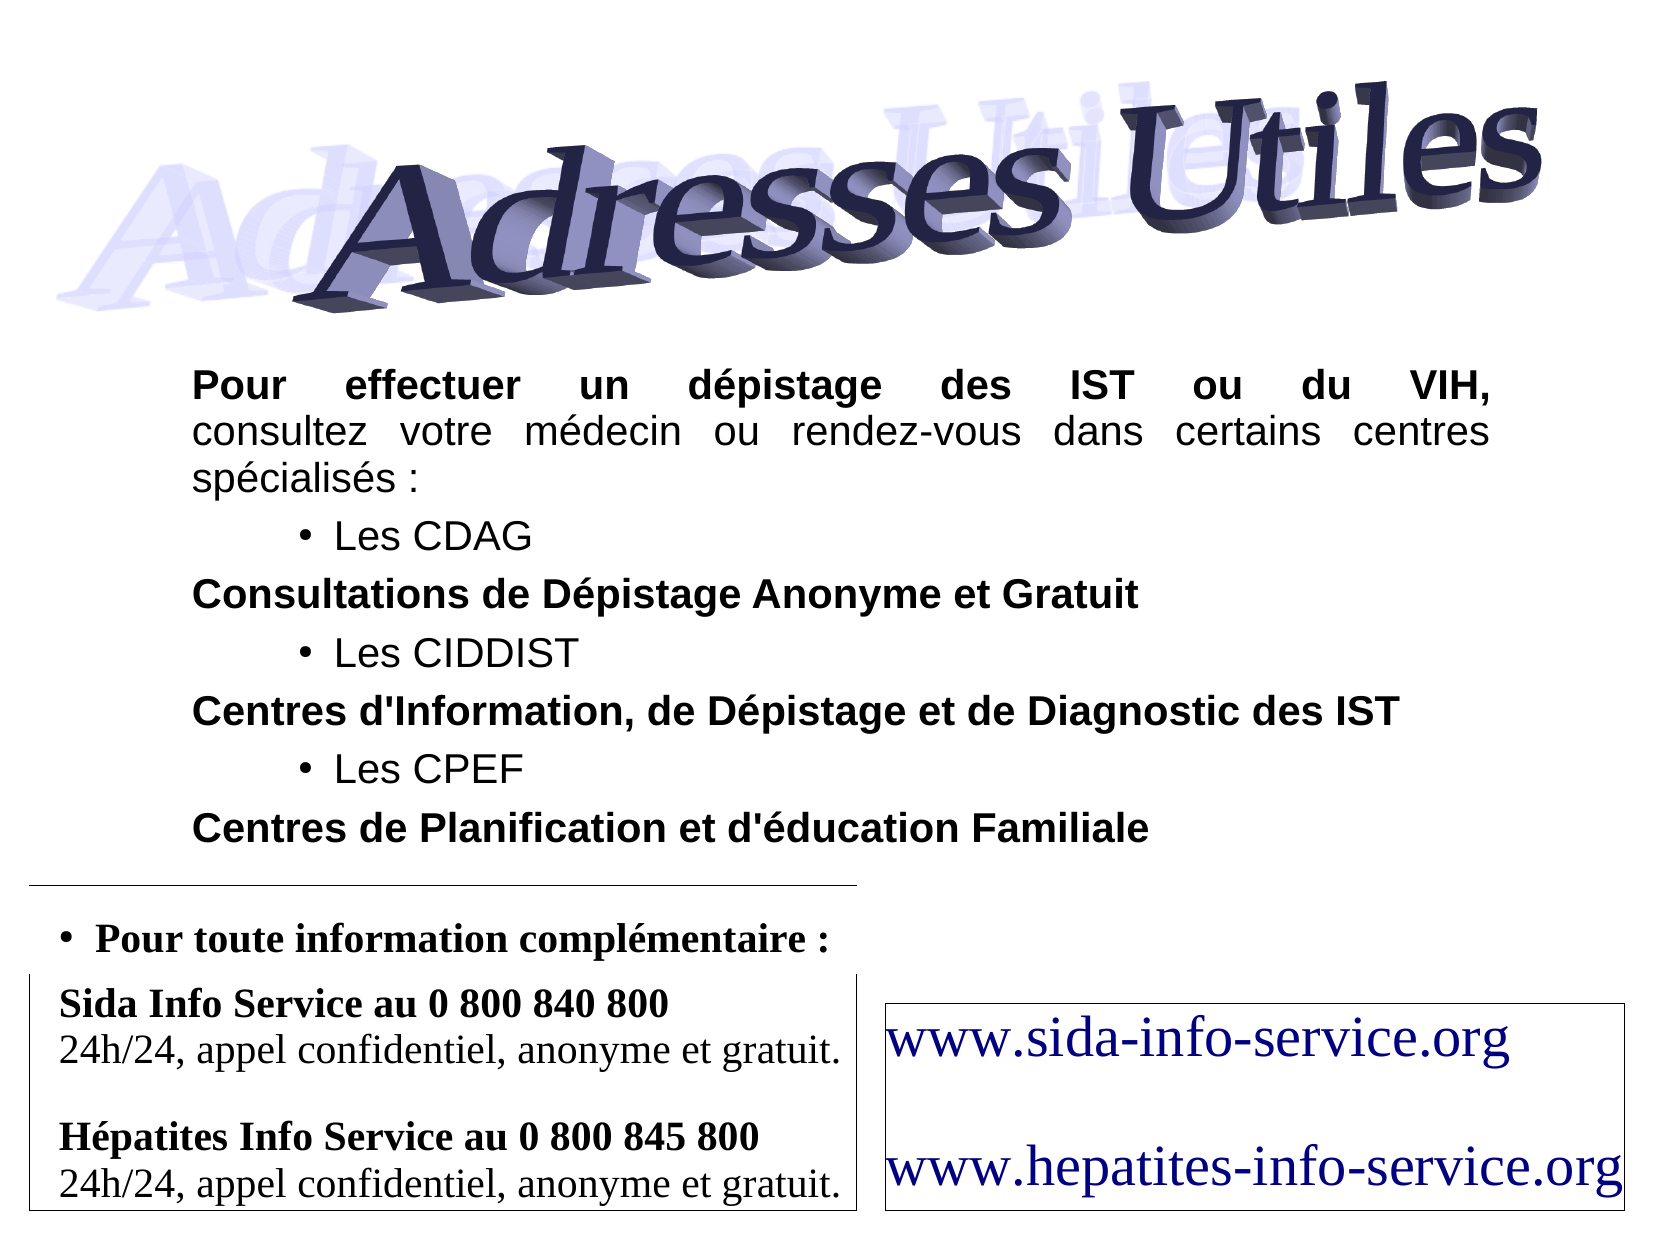

Adresses Utiles
Pour effectuer un dépistage des IST ou du VIH,
consultez votre médecin ou rendez-vous dans certains centres spécialisés :
Les CDAG
Consultations de Dépistage Anonyme et Gratuit
Les CIDDIST
Centres d'Information, de Dépistage et de Diagnostic des IST
Les CPEF
Centres de Planification et d'éducation Familiale
 Pour toute information complémentaire :
Sida Info Service au 0 800 840 800
24h/24, appel confidentiel, anonyme et gratuit.
Hépatites Info Service au 0 800 845 800
24h/24, appel confidentiel, anonyme et gratuit.
www.sida-info-service.org
www.hepatites-info-service.org